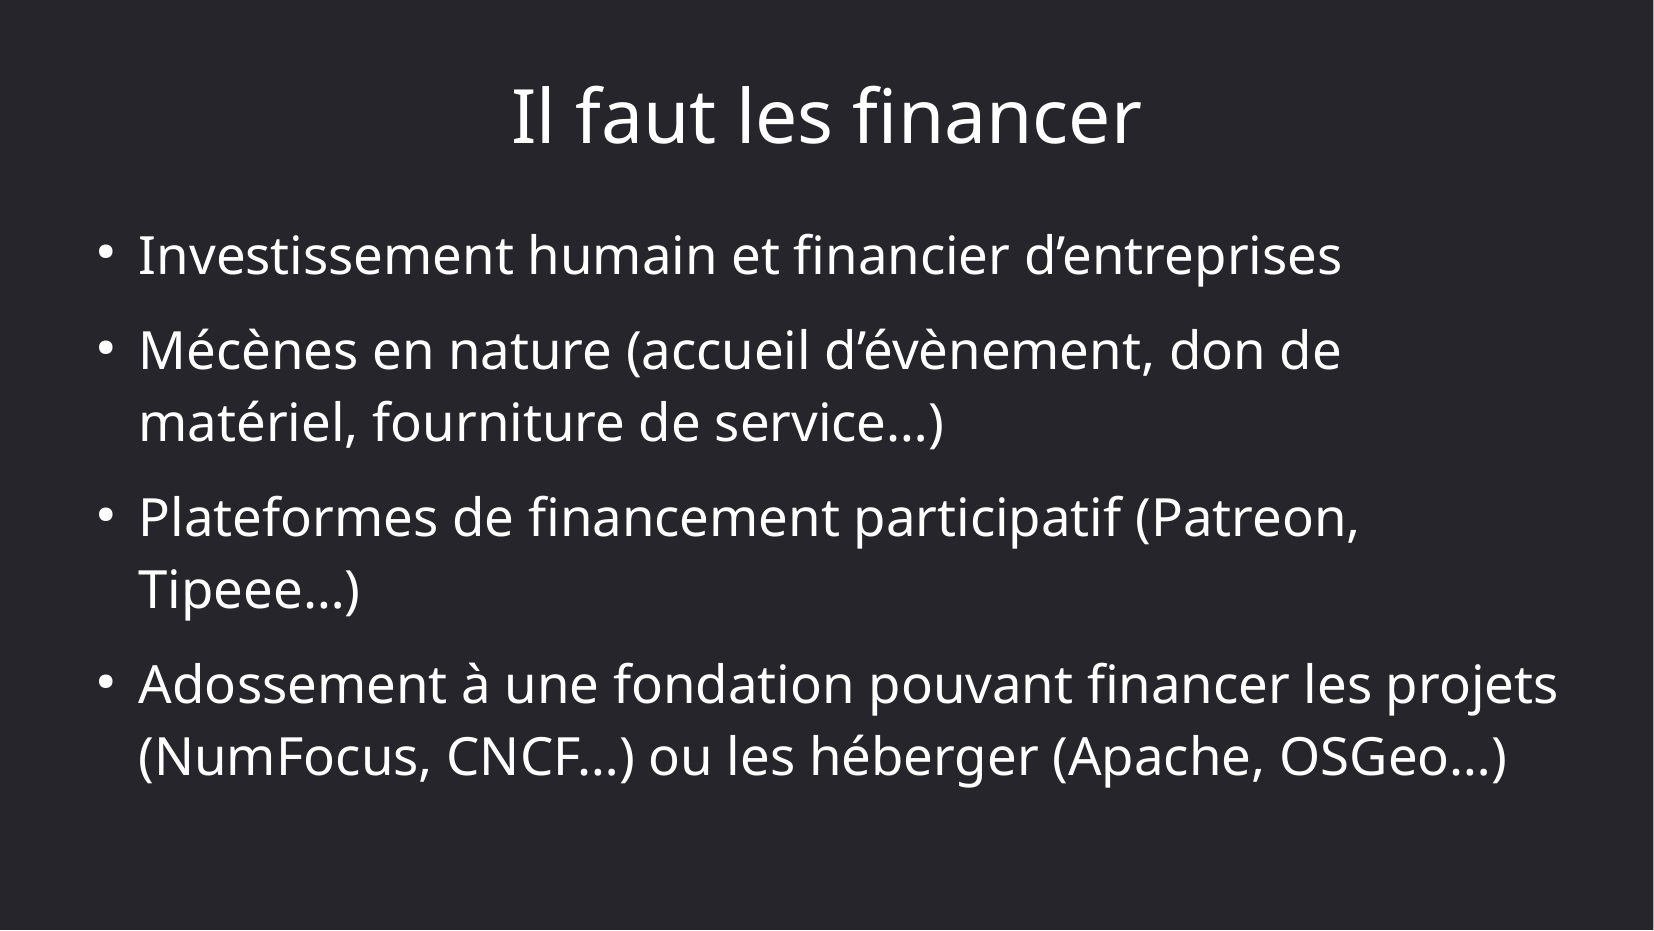

Il faut les financer
# Investissement humain et financier d’entreprises
Mécènes en nature (accueil d’évènement, don de matériel, fourniture de service…)
Plateformes de financement participatif (Patreon, Tipeee…)
Adossement à une fondation pouvant financer les projets (NumFocus, CNCF…) ou les héberger (Apache, OSGeo…)